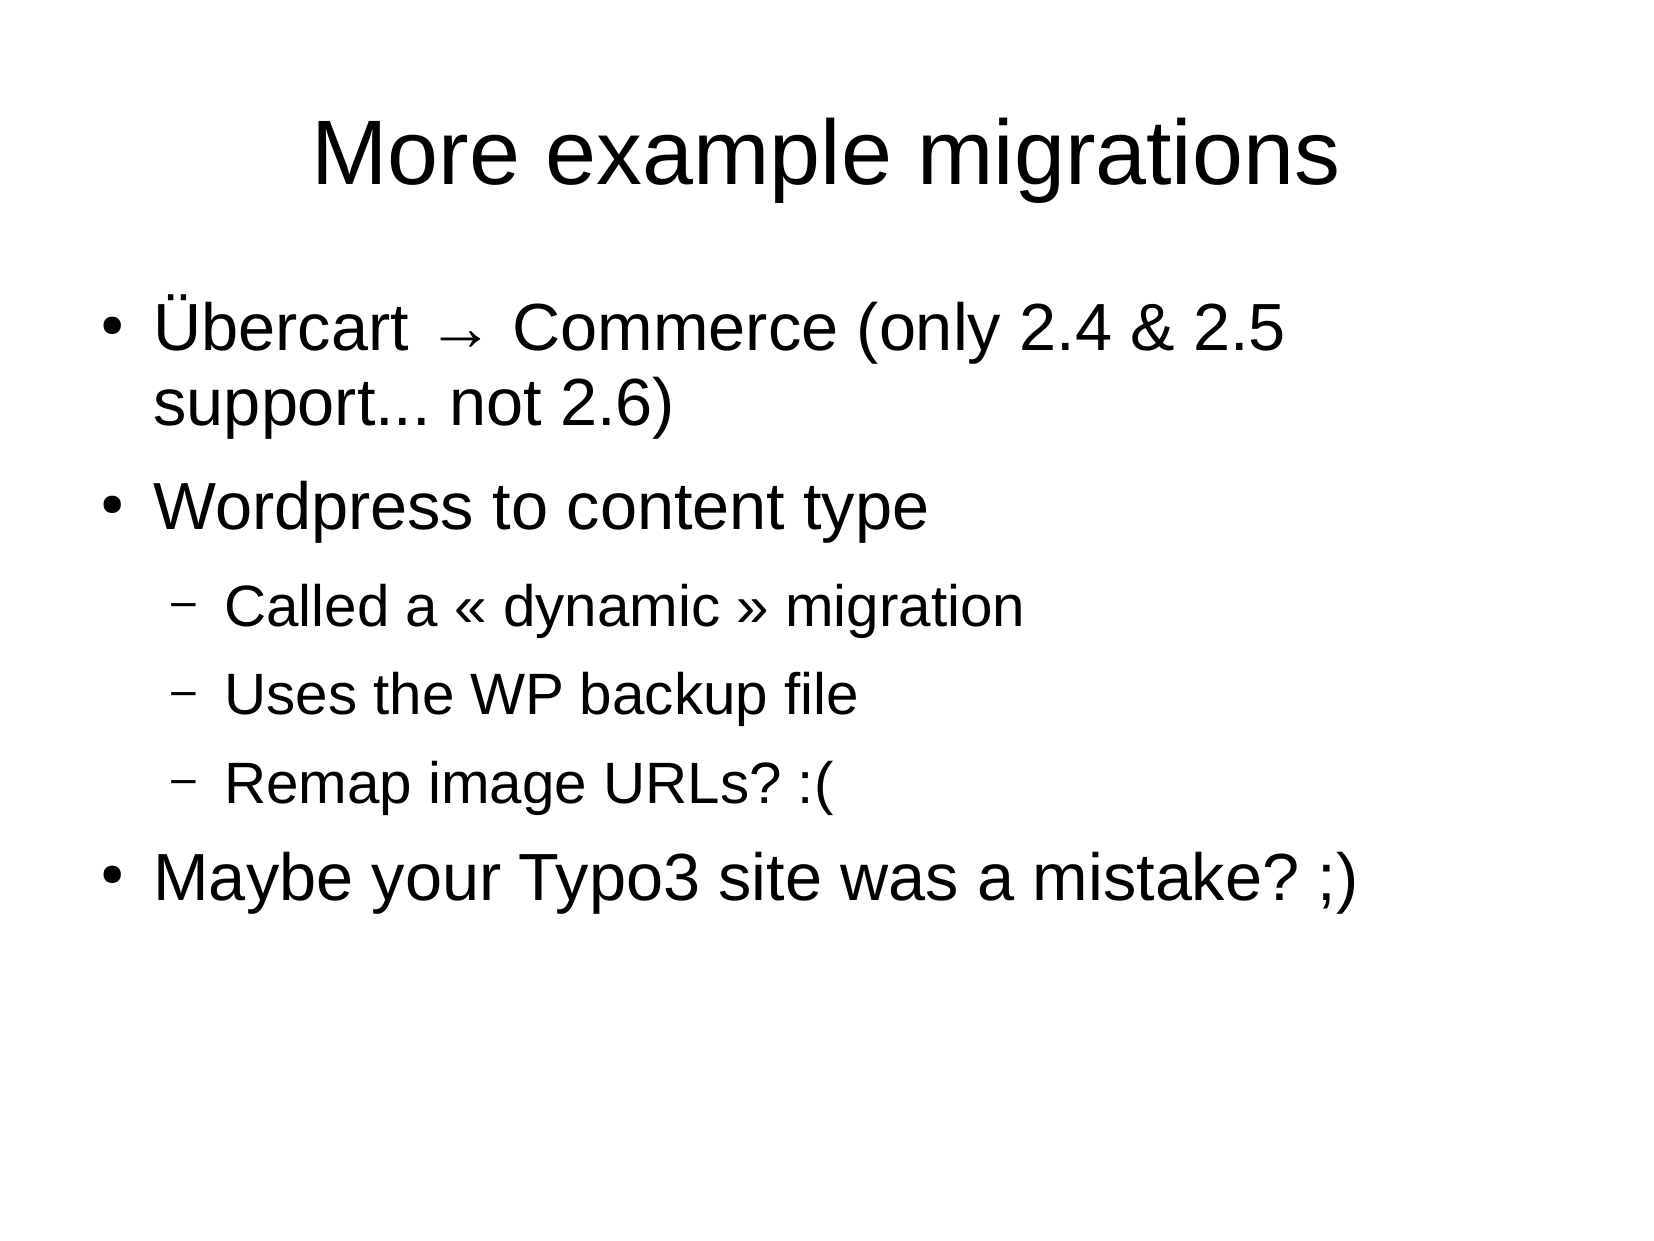

# More example migrations
Übercart → Commerce (only 2.4 & 2.5 support... not 2.6)
Wordpress to content type
Called a « dynamic » migration
Uses the WP backup file
Remap image URLs? :(
Maybe your Typo3 site was a mistake? ;)